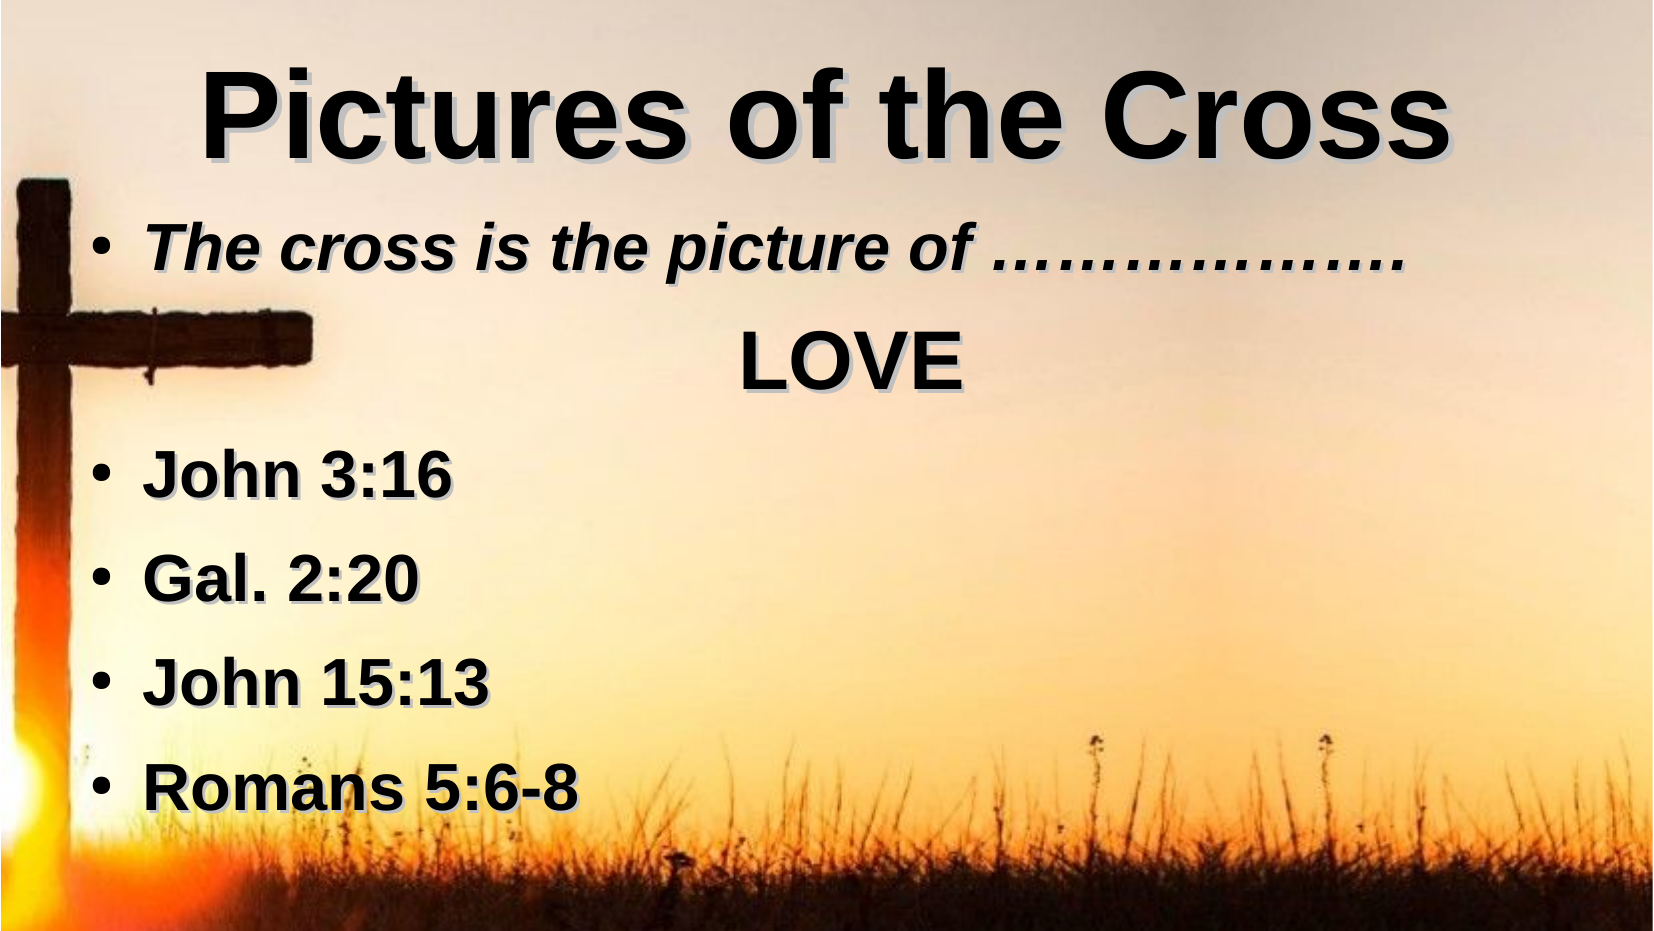

# Pictures of the Cross
The cross is the picture of ……………….
LOVE
John 3:16
Gal. 2:20
John 15:13
Romans 5:6-8